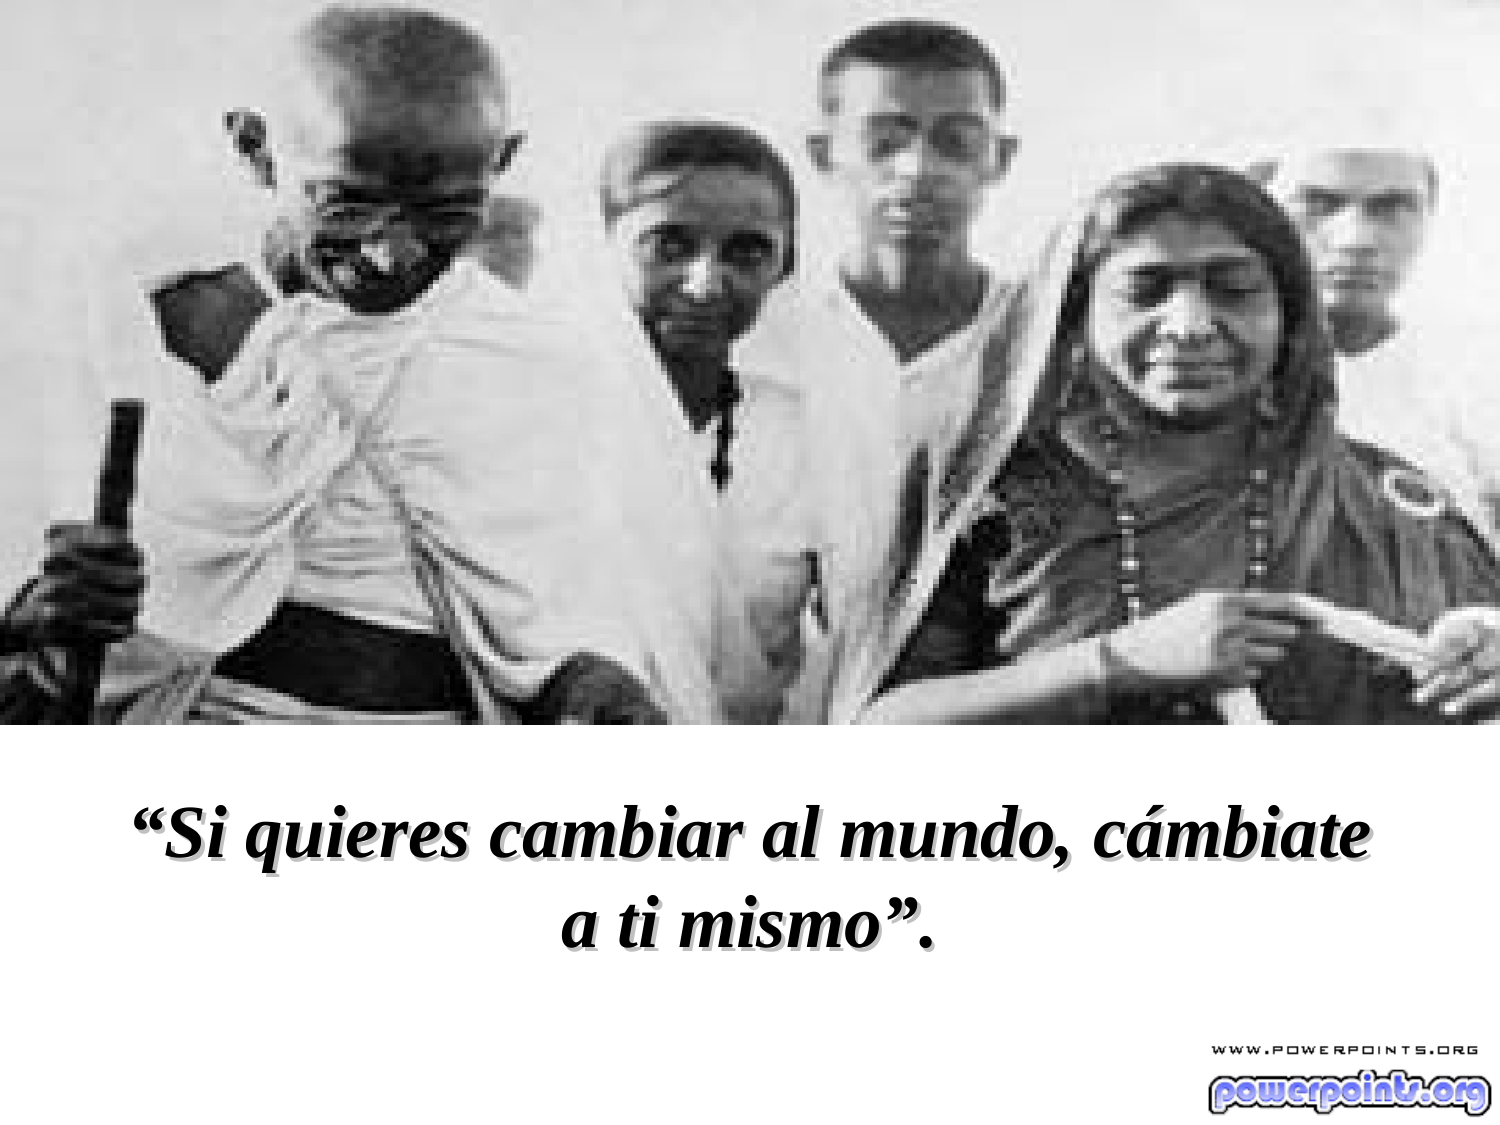

“Si quieres cambiar al mundo, cámbiate a ti mismo”.